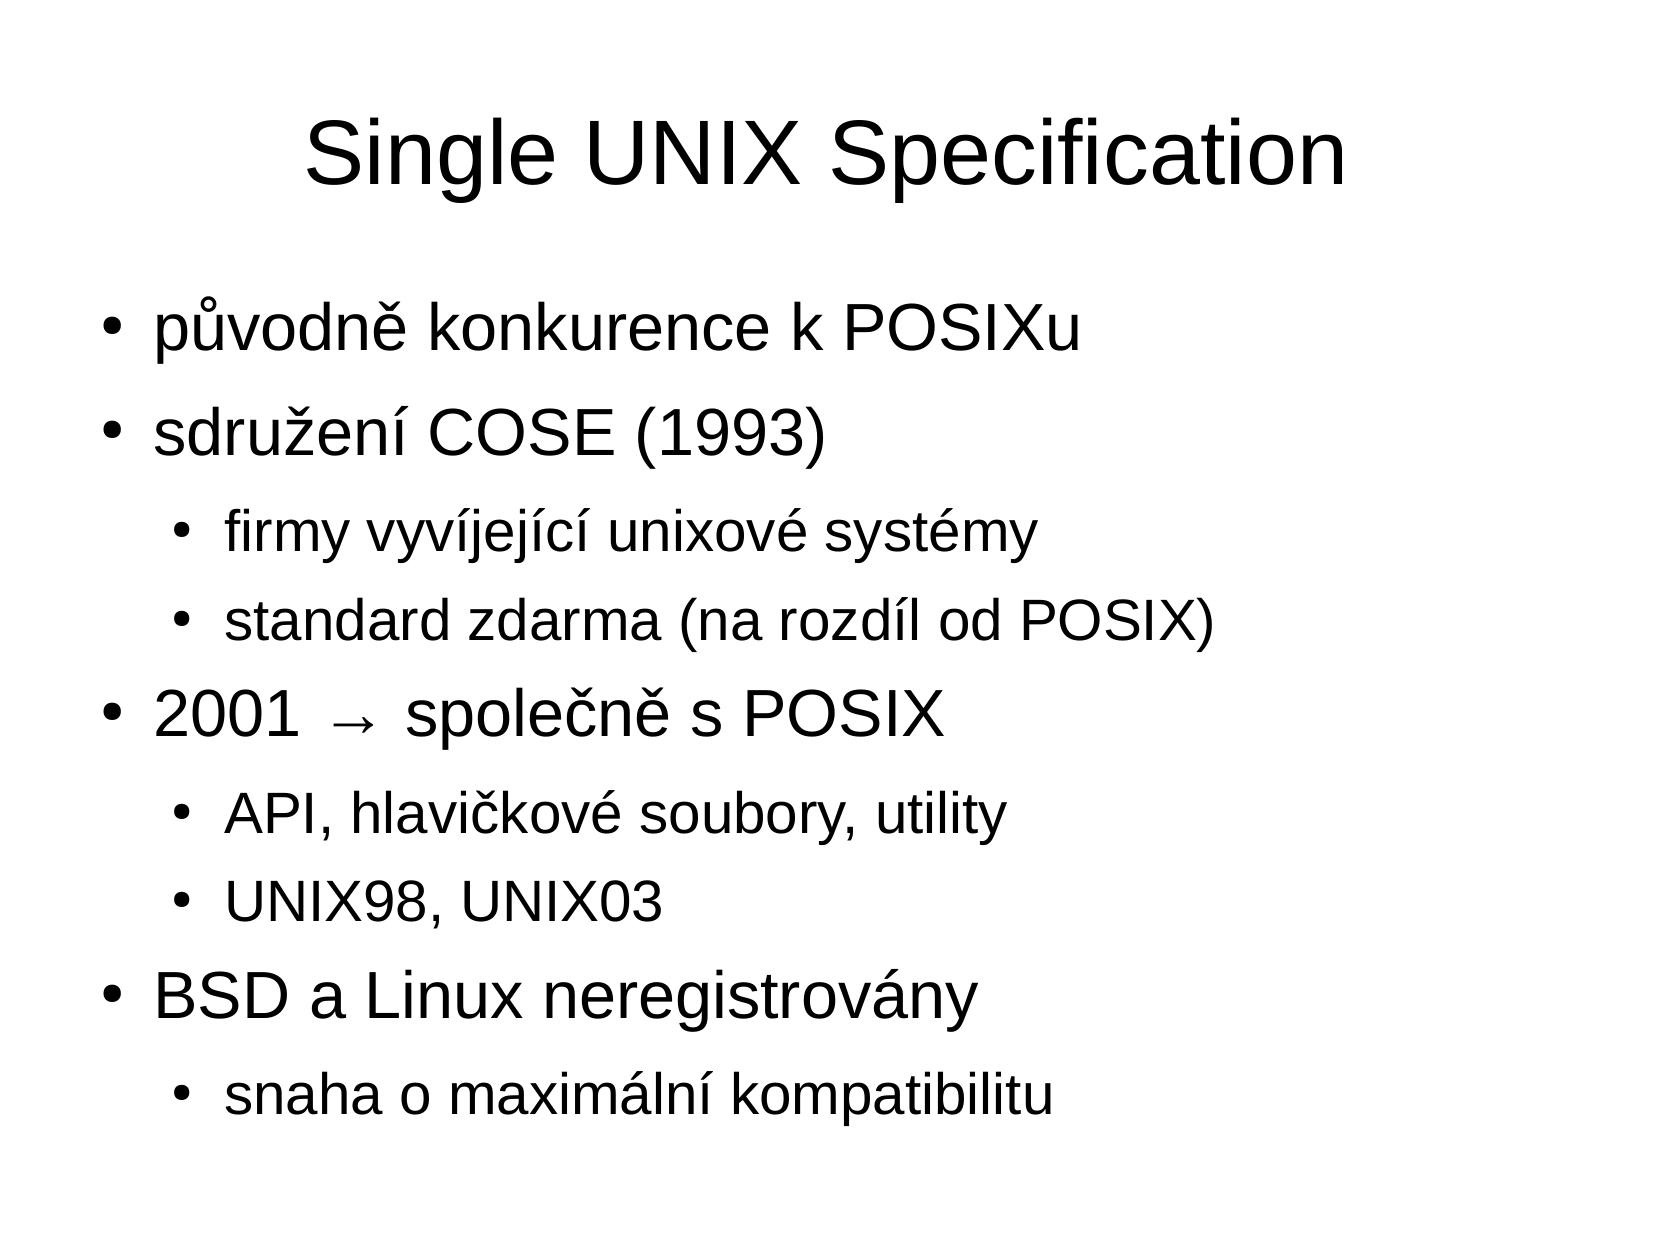

# Single UNIX Specification
původně konkurence k POSIXu
sdružení COSE (1993)
firmy vyvíjející unixové systémy
standard zdarma (na rozdíl od POSIX)
2001 → společně s POSIX
API, hlavičkové soubory, utility
UNIX98, UNIX03
BSD a Linux neregistrovány
snaha o maximální kompatibilitu